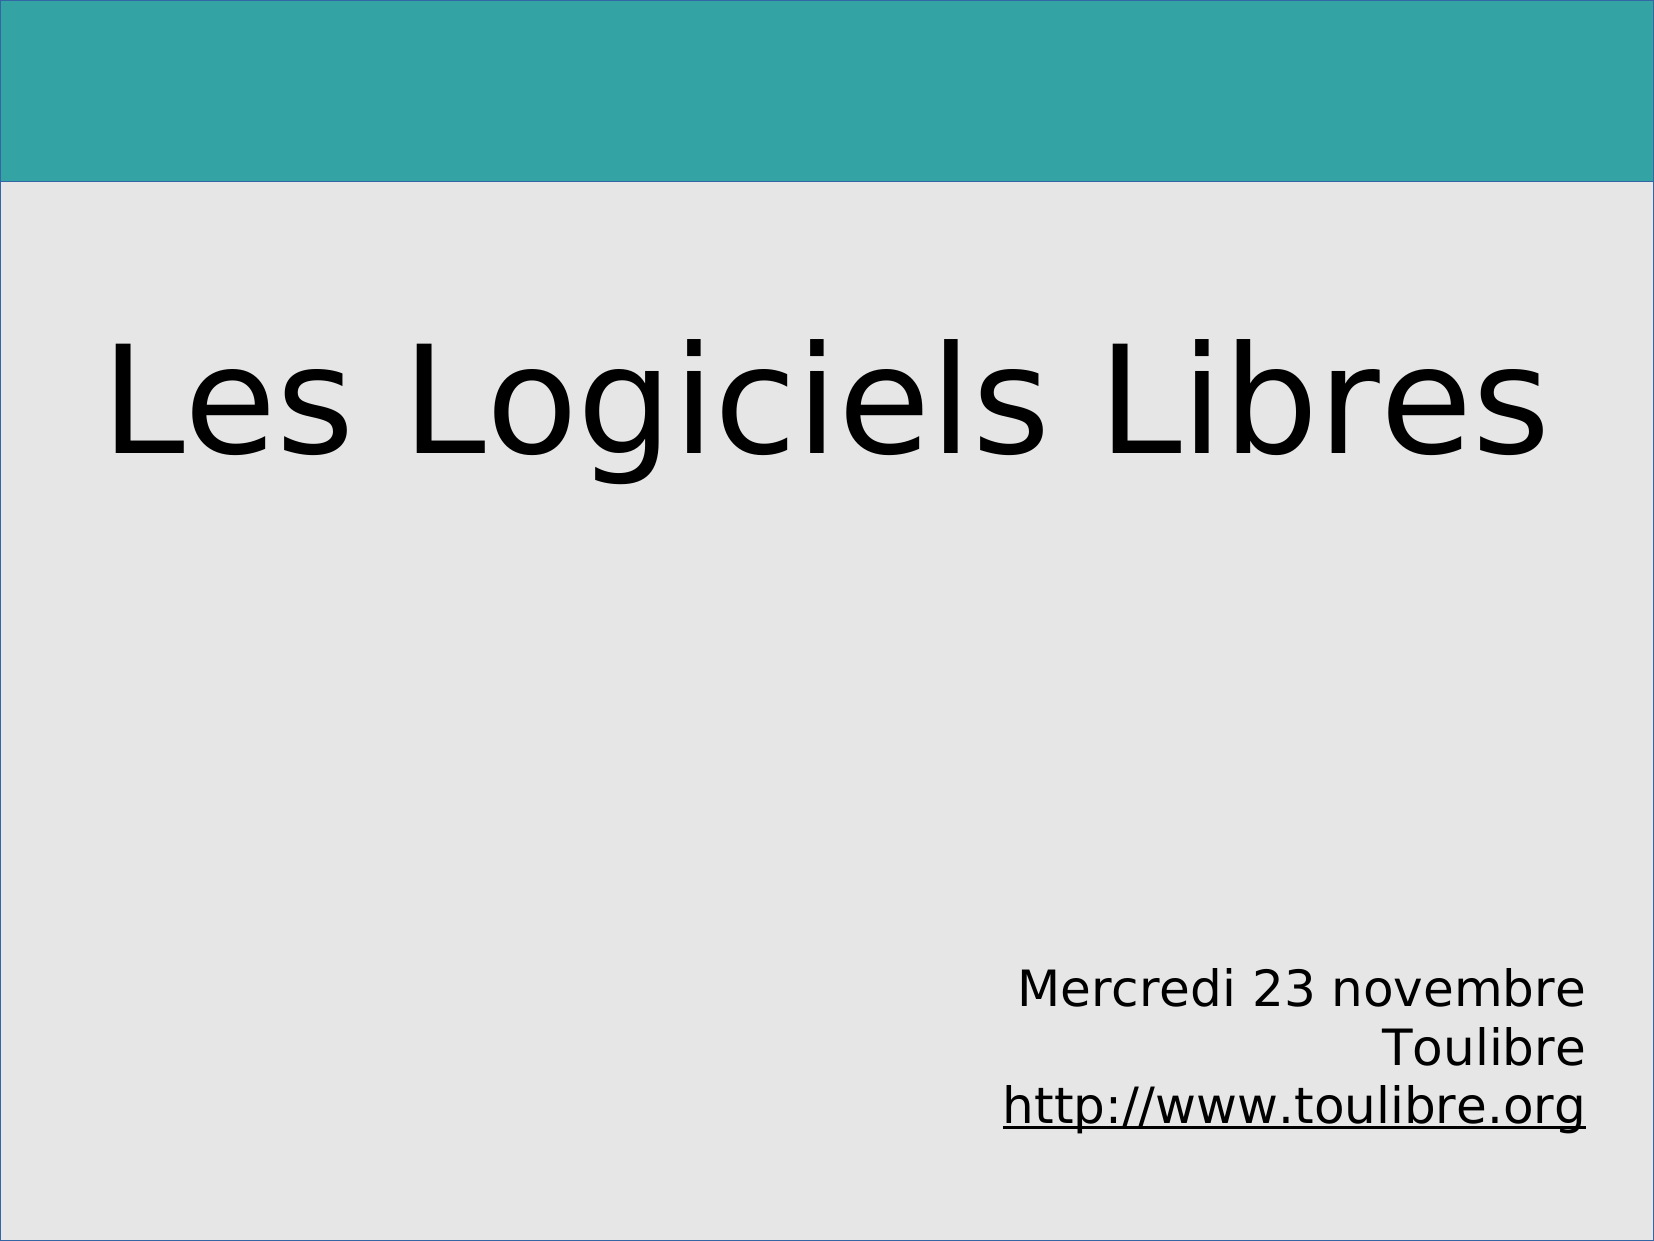

Les Logiciels Libres
Mercredi 23 novembre
Toulibre
http://www.toulibre.org